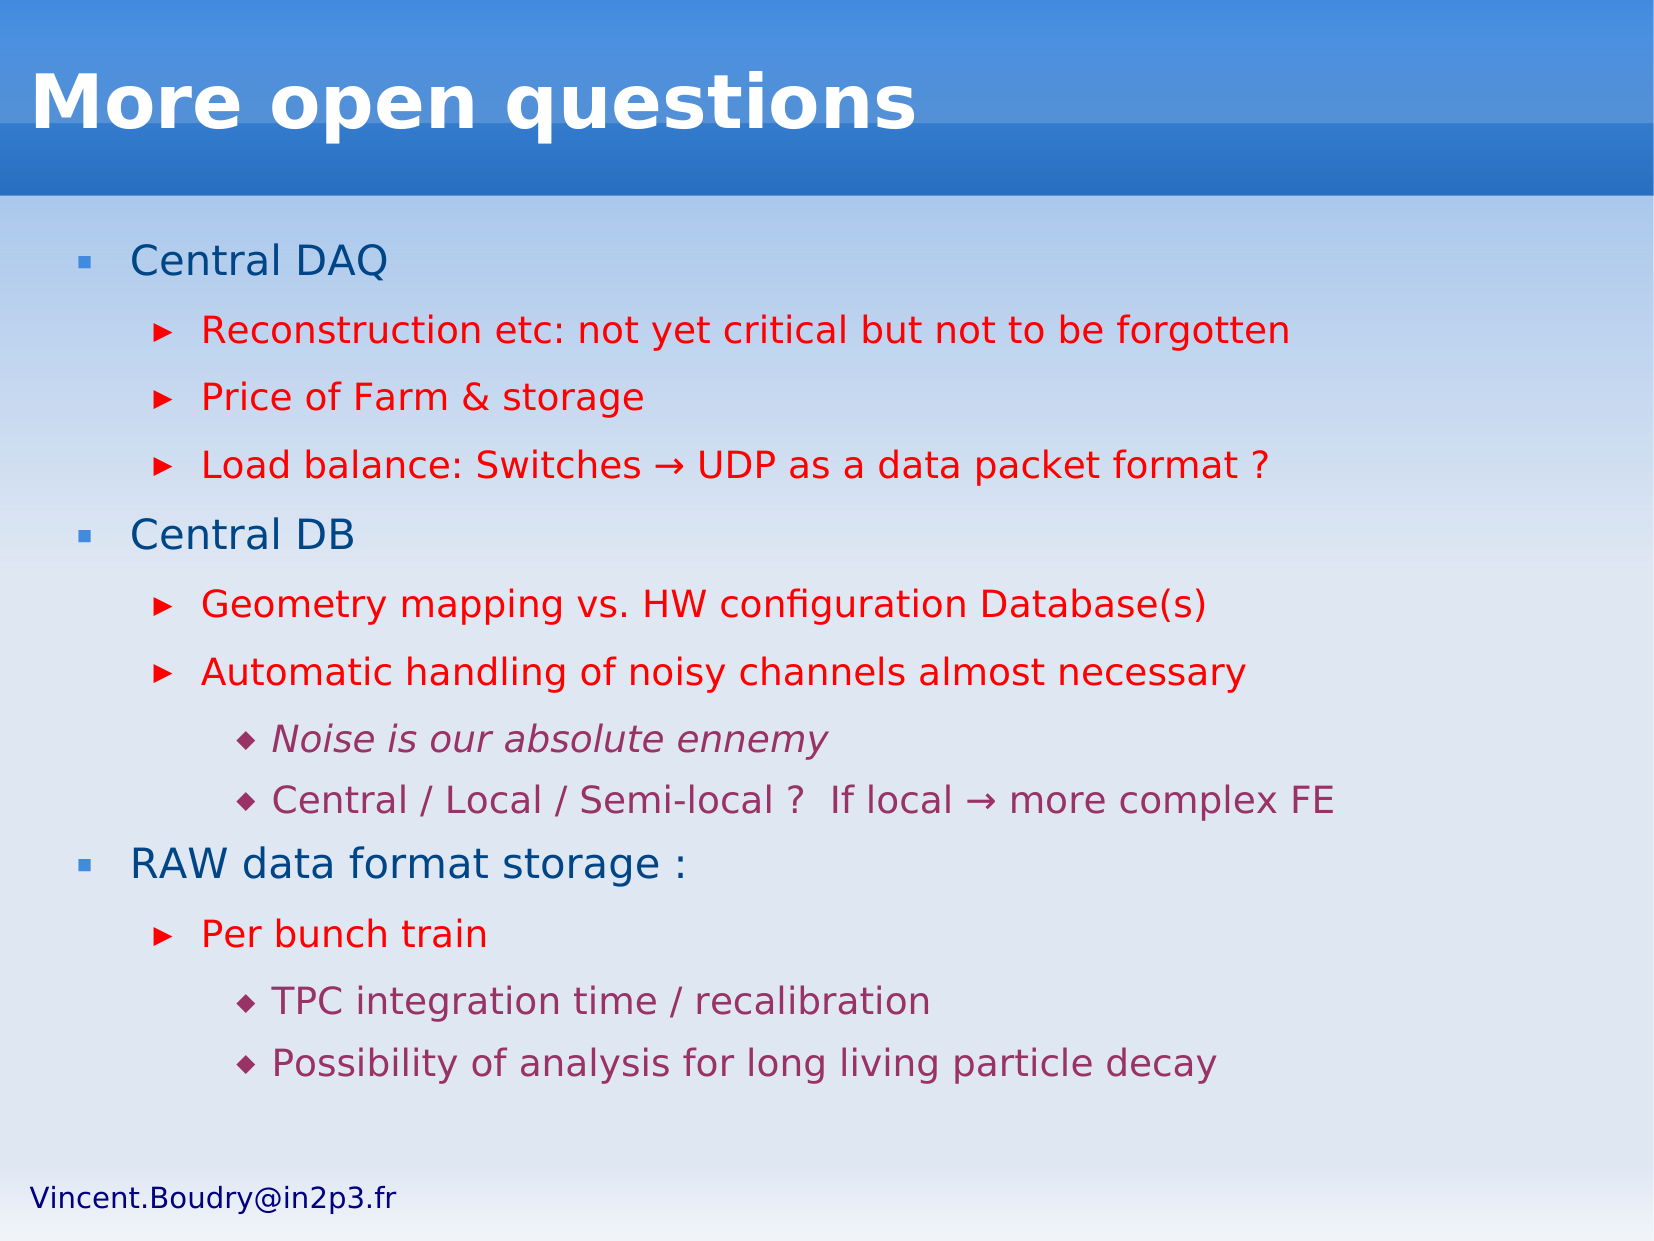

# More open questions
Central DAQ
Reconstruction etc: not yet critical but not to be forgotten
Price of Farm & storage
Load balance: Switches → UDP as a data packet format ?
Central DB
Geometry mapping vs. HW configuration Database(s)
Automatic handling of noisy channels almost necessary
Noise is our absolute ennemy
Central / Local / Semi-local ? If local → more complex FE
RAW data format storage :
Per bunch train
TPC integration time / recalibration
Possibility of analysis for long living particle decay